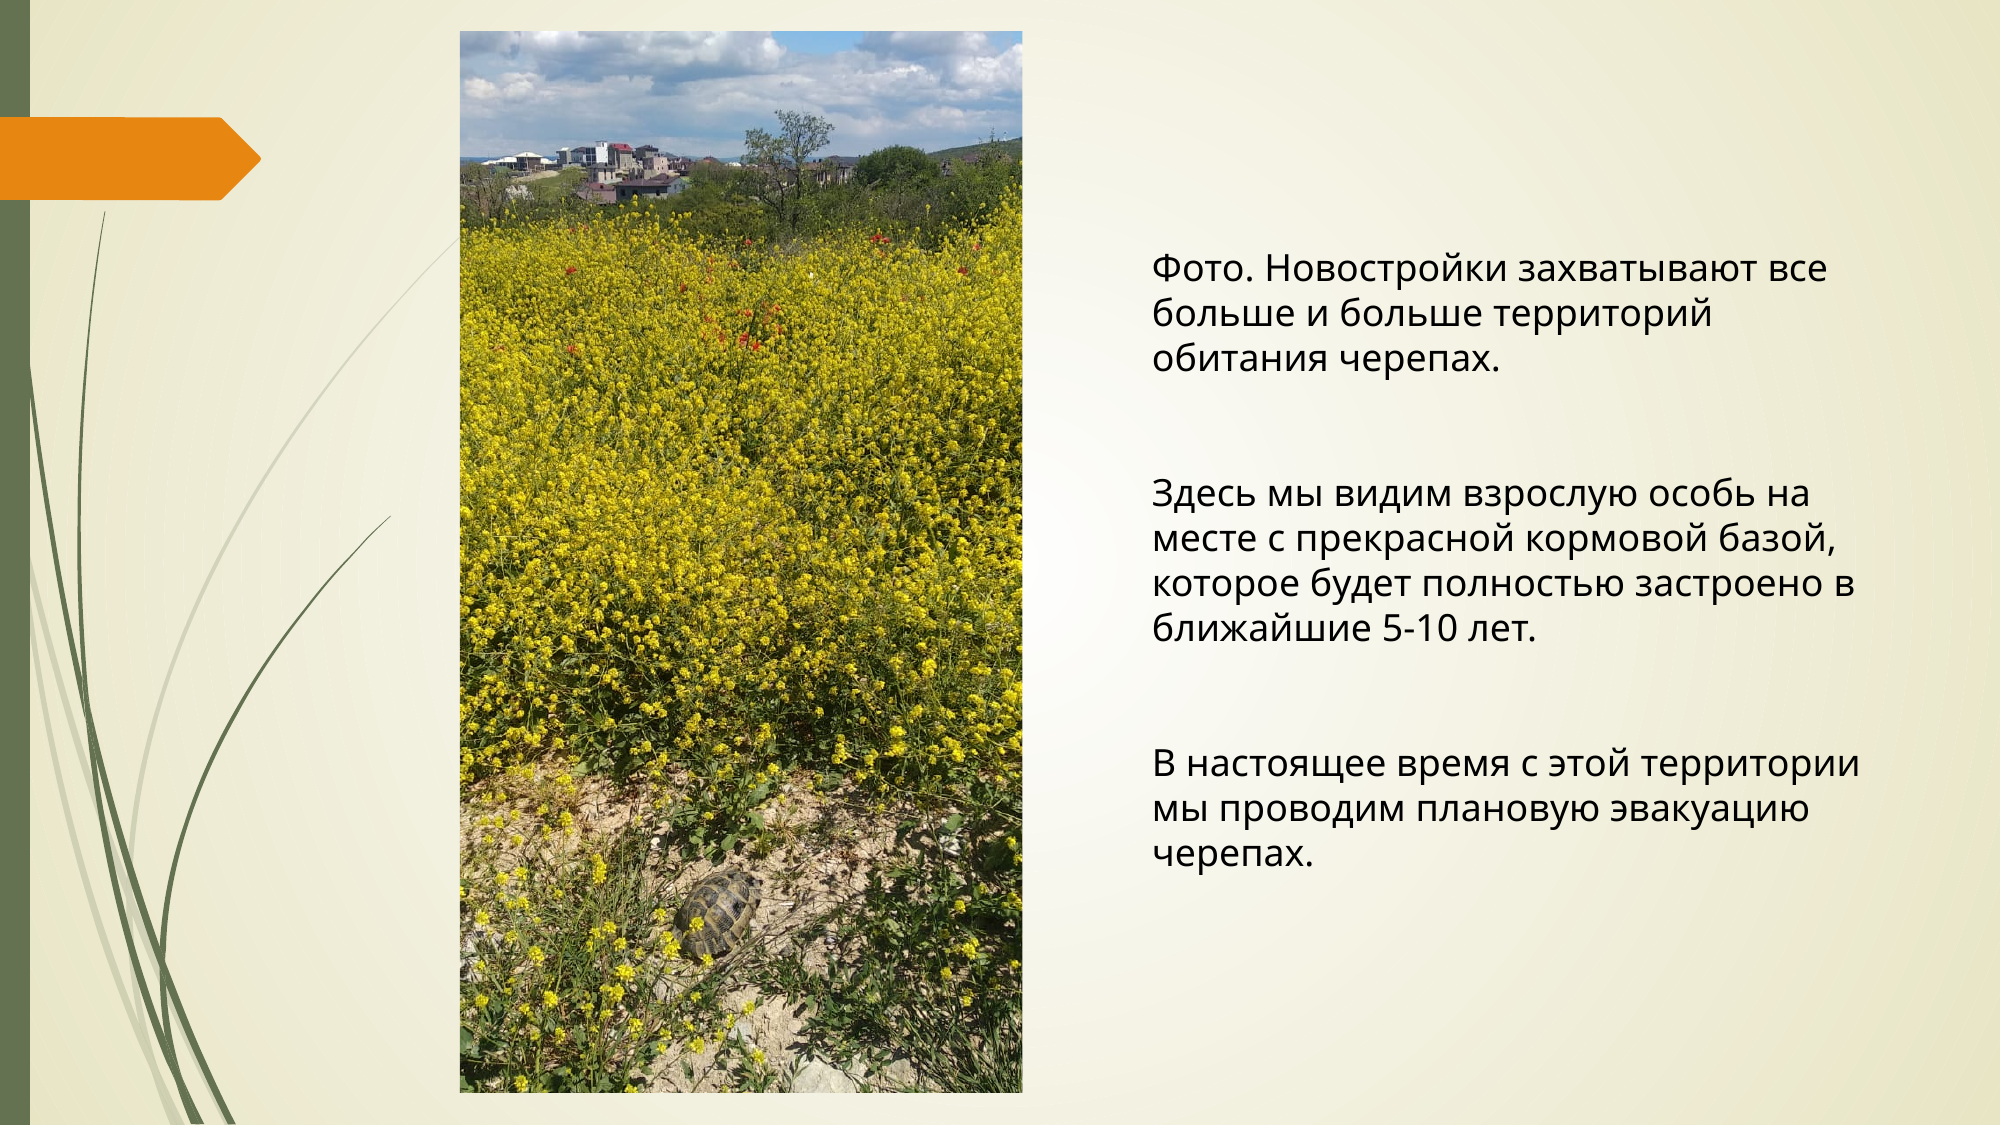

Фото. Новостройки захватывают все больше и больше территорий обитания черепах.
Здесь мы видим взрослую особь на месте с прекрасной кормовой базой, которое будет полностью застроено в ближайшие 5-10 лет.
В настоящее время с этой территории мы проводим плановую эвакуацию черепах.